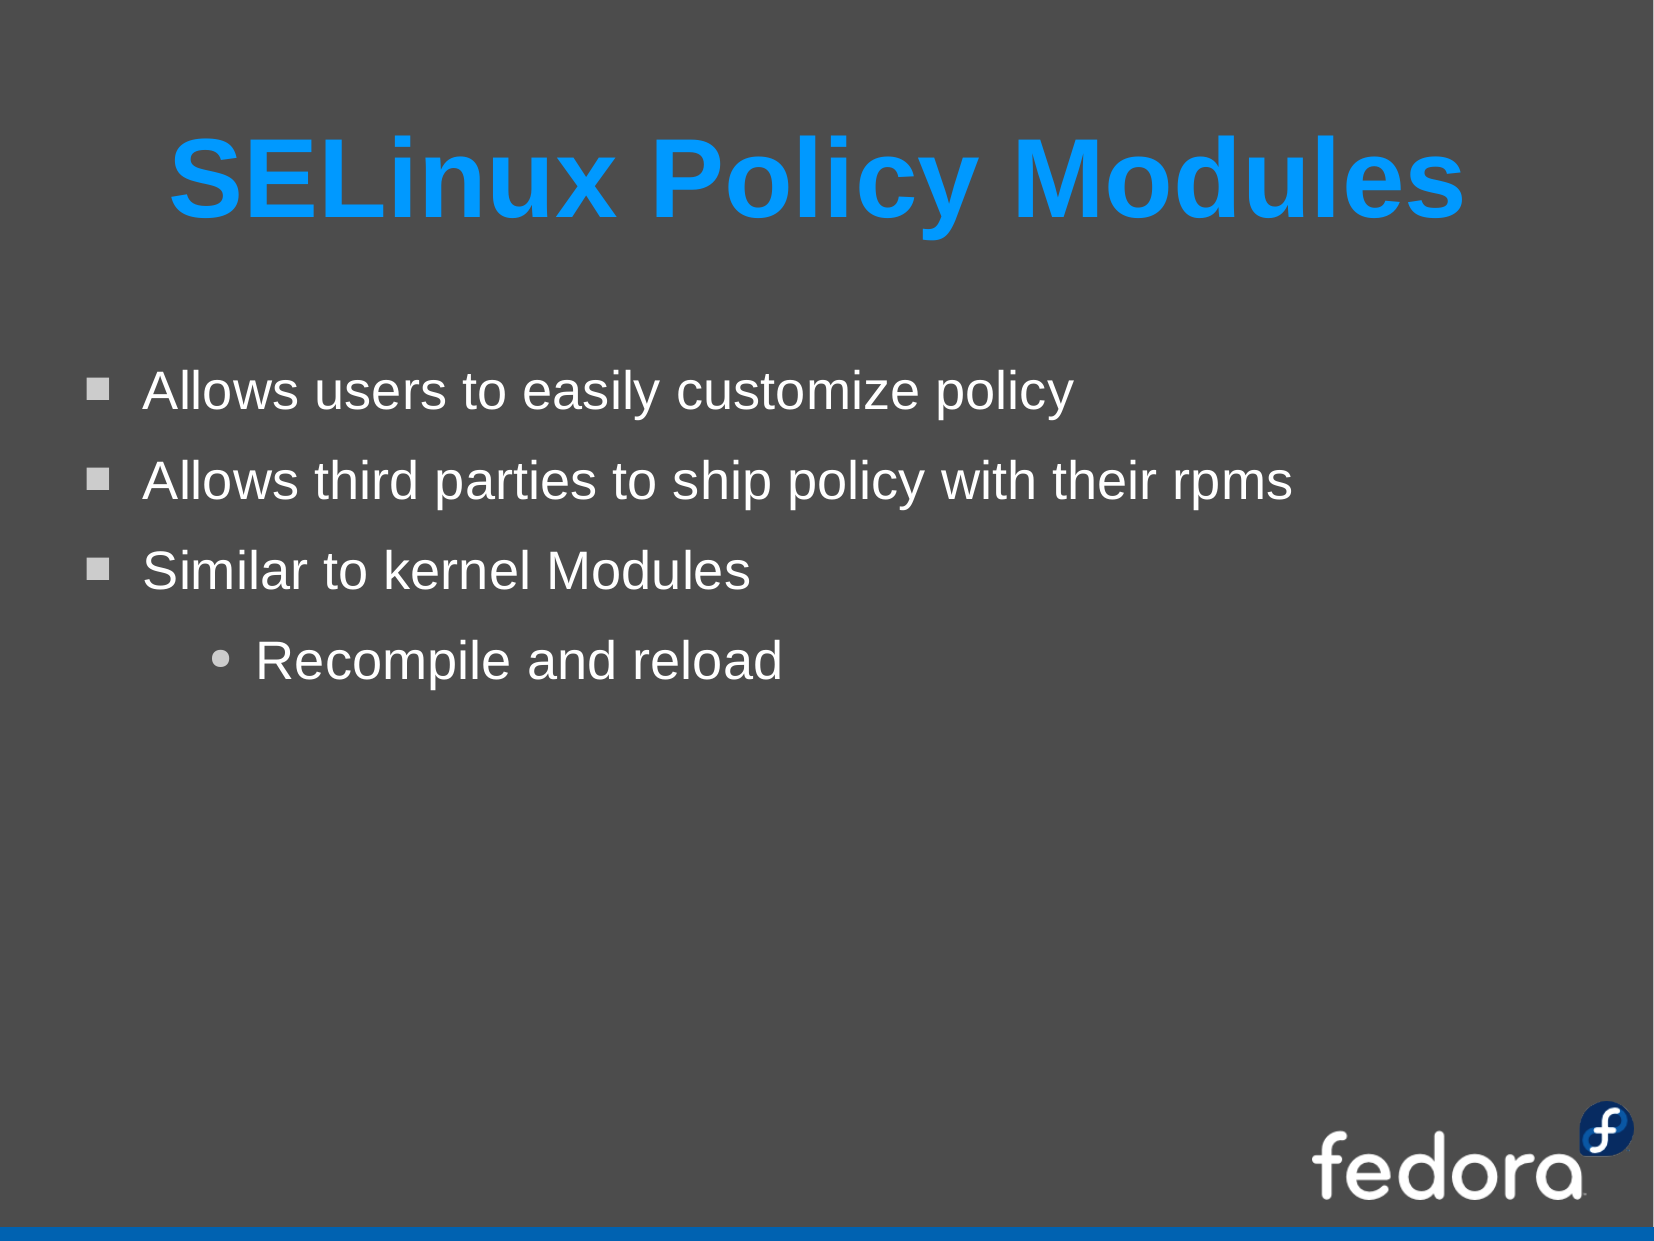

# SELinux Policy Modules
Allows users to easily customize policy
Allows third parties to ship policy with their rpms
Similar to kernel Modules
Recompile and reload